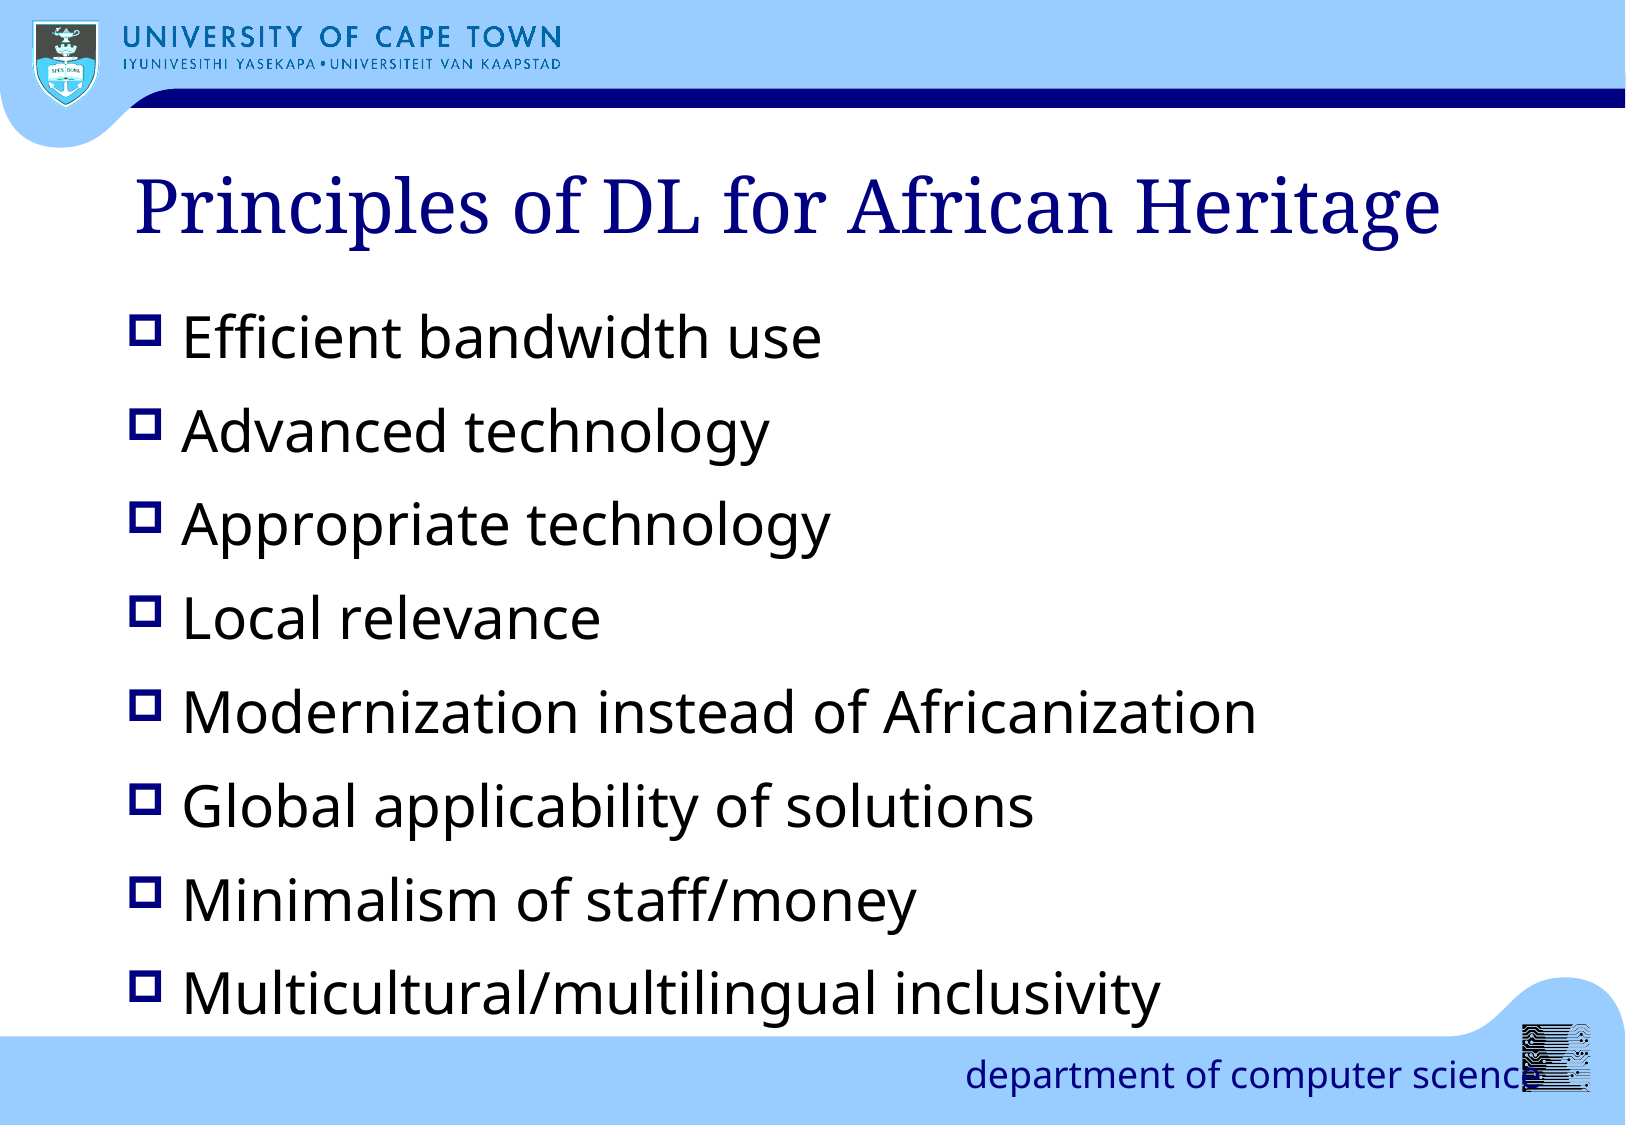

# Principles of DL for African Heritage
Efficient bandwidth use
Advanced technology
Appropriate technology
Local relevance
Modernization instead of Africanization
Global applicability of solutions
Minimalism of staff/money
Multicultural/multilingual inclusivity